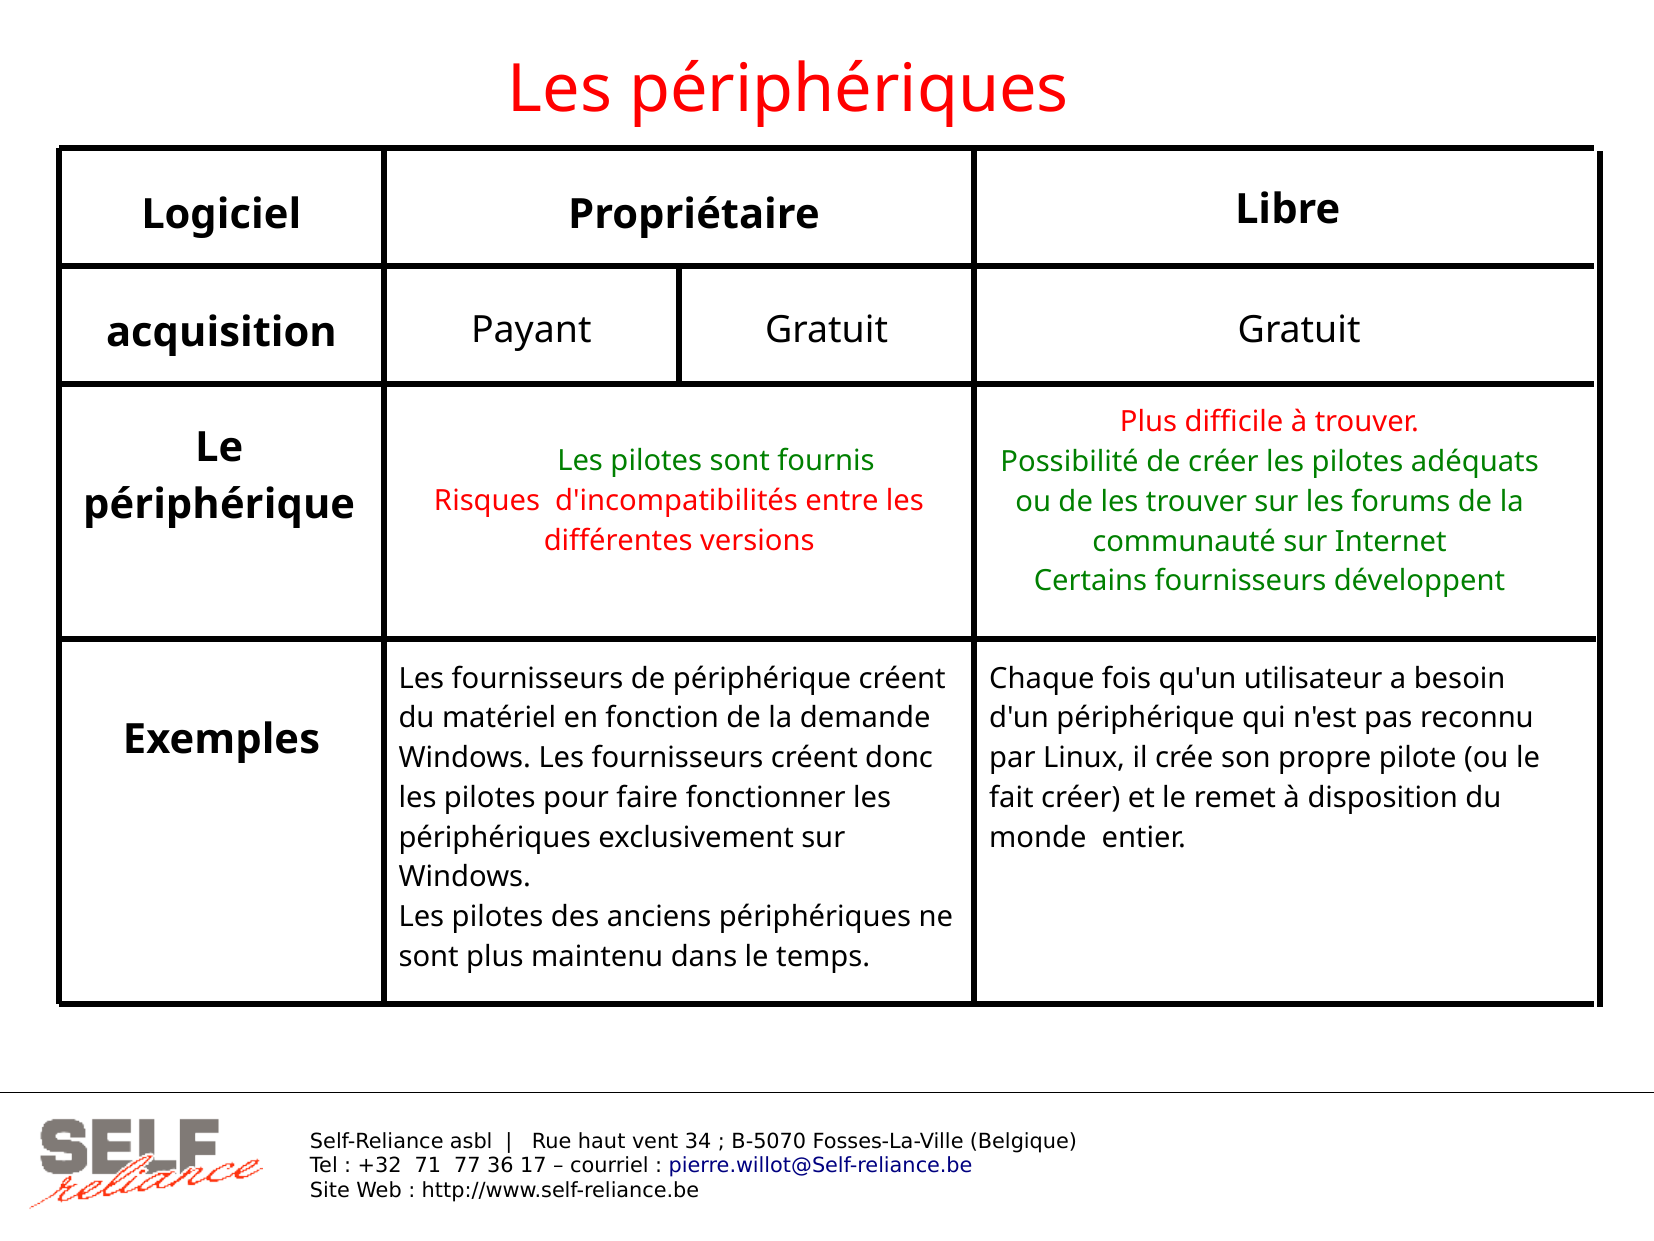

Les périphériques
Libre
Logiciel
Propriétaire
acquisition
Payant
Gratuit
Gratuit
	Les pilotes sont fournis
Risques d'incompatibilités entre les différentes versions
Plus difficile à trouver.
Possibilité de créer les pilotes adéquats
ou de les trouver sur les forums de la communauté sur Internet
Certains fournisseurs développent
Le périphérique
Les fournisseurs de périphérique créent du matériel en fonction de la demande Windows. Les fournisseurs créent donc les pilotes pour faire fonctionner les périphériques exclusivement sur Windows.
Les pilotes des anciens périphériques ne sont plus maintenu dans le temps.
Chaque fois qu'un utilisateur a besoin d'un périphérique qui n'est pas reconnu par Linux, il crée son propre pilote (ou le fait créer) et le remet à disposition du monde entier.
Exemples
Self-Reliance asbl | Rue haut vent 34 ; B-5070 Fosses-La-Ville (Belgique)
Tel : +32 71 77 36 17 – courriel : pierre.willot@Self-reliance.be
Site Web : http://www.self-reliance.be